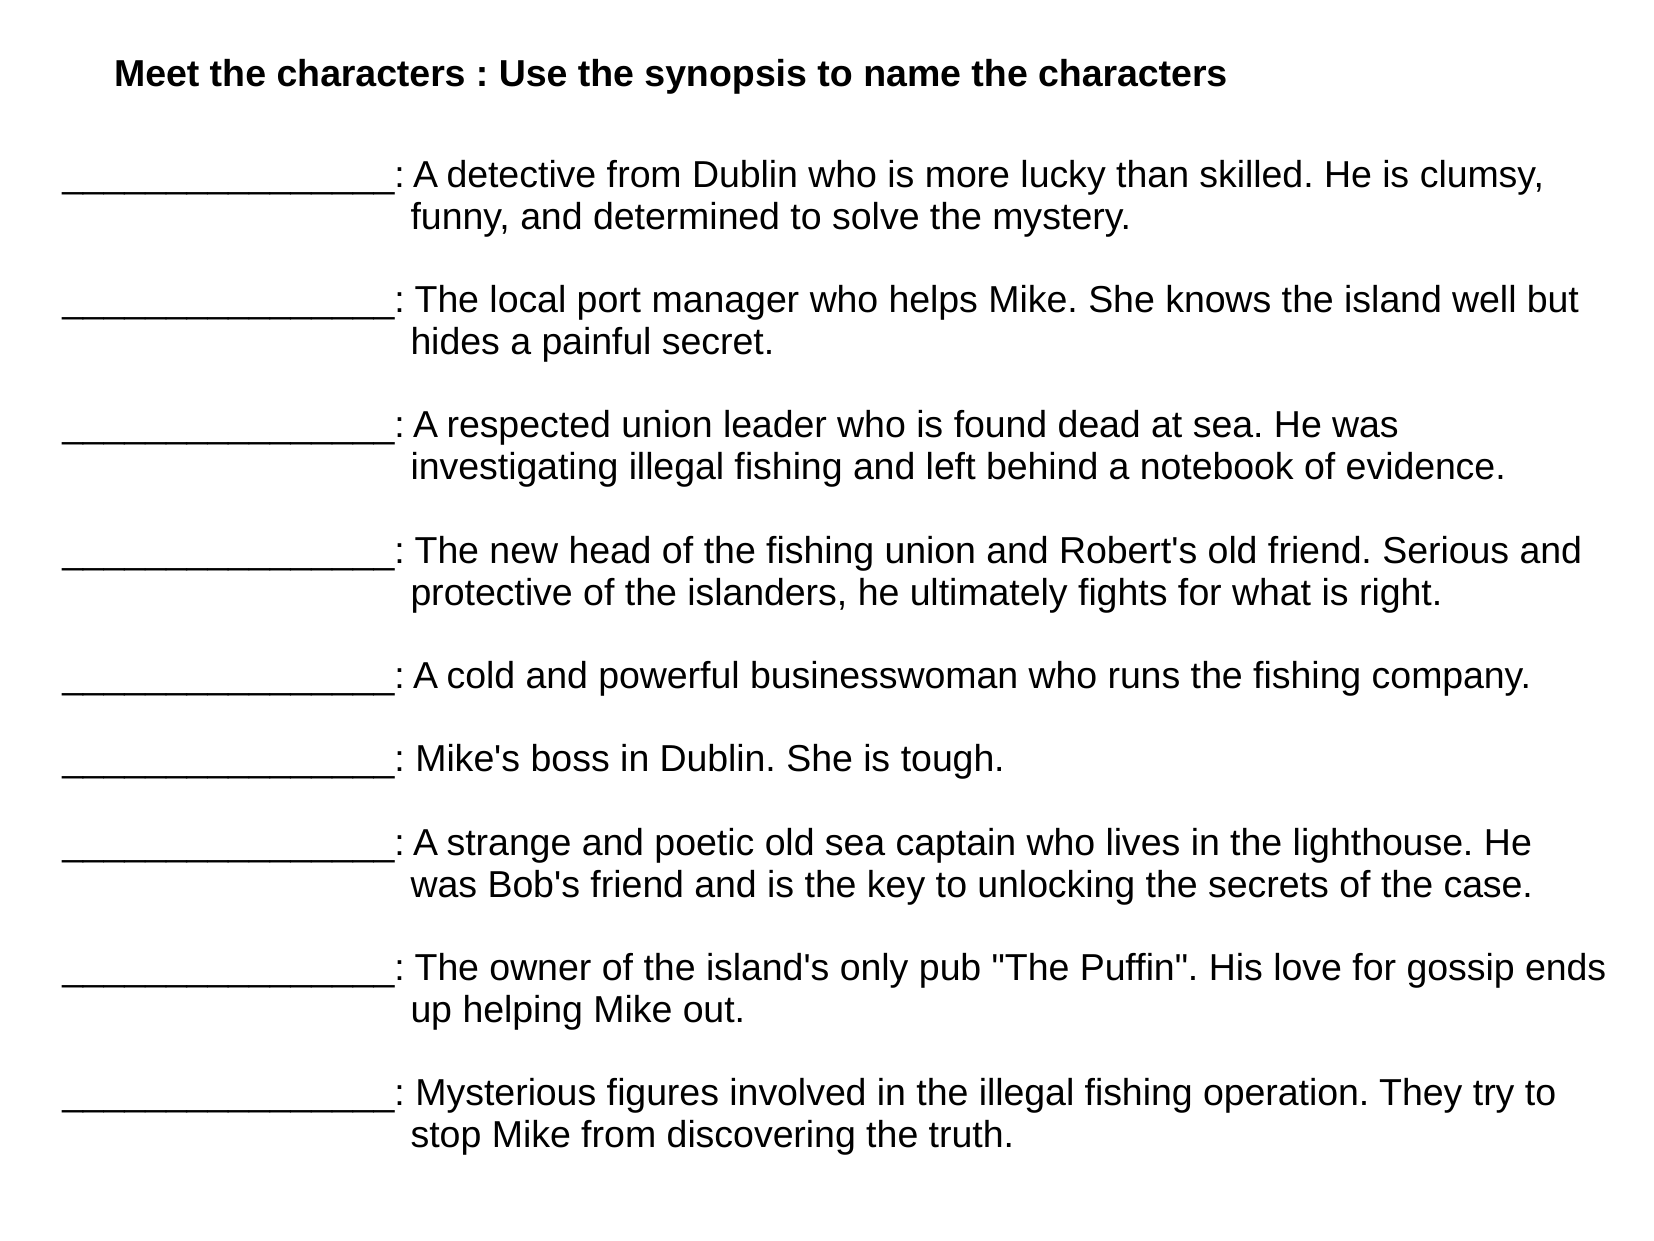

Meet the characters : Use the synopsis to name the characters
________________: A detective from Dublin who is more lucky than skilled. He is clumsy, funny, and determined to solve the mystery.
________________: The local port manager who helps Mike. She knows the island well but hides a painful secret.
________________: A respected union leader who is found dead at sea. He was investigating illegal fishing and left behind a notebook of evidence.
________________: The new head of the fishing union and Robert's old friend. Serious and protective of the islanders, he ultimately fights for what is right.
________________: A cold and powerful businesswoman who runs the fishing company.
________________: Mike's boss in Dublin. She is tough.
________________: A strange and poetic old sea captain who lives in the lighthouse. He was Bob's friend and is the key to unlocking the secrets of the case.
________________: The owner of the island's only pub "The Puffin". His love for gossip ends up helping Mike out.
________________: Mysterious figures involved in the illegal fishing operation. They try to stop Mike from discovering the truth.